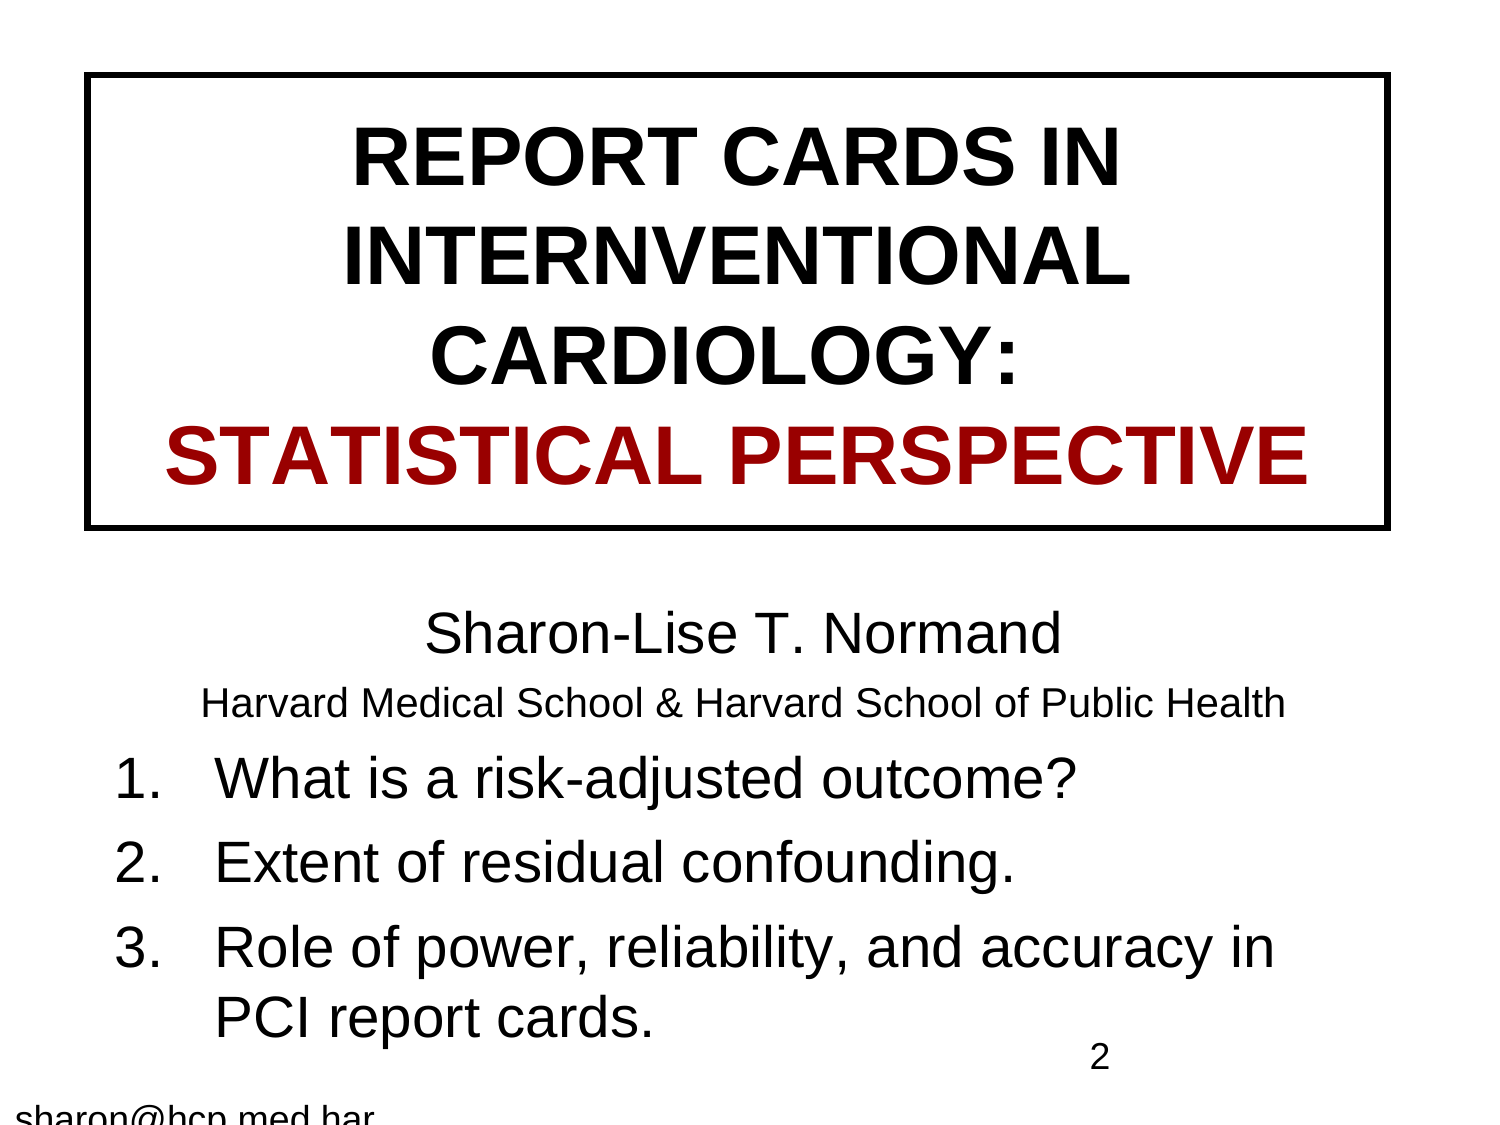

# REPORT CARDS IN INTERNVENTIONAL CARDIOLOGY: STATISTICAL PERSPECTIVE
Sharon-Lise T. Normand
Harvard Medical School & Harvard School of Public Health
What is a risk-adjusted outcome?
Extent of residual confounding.
Role of power, reliability, and accuracy in PCI report cards.
2